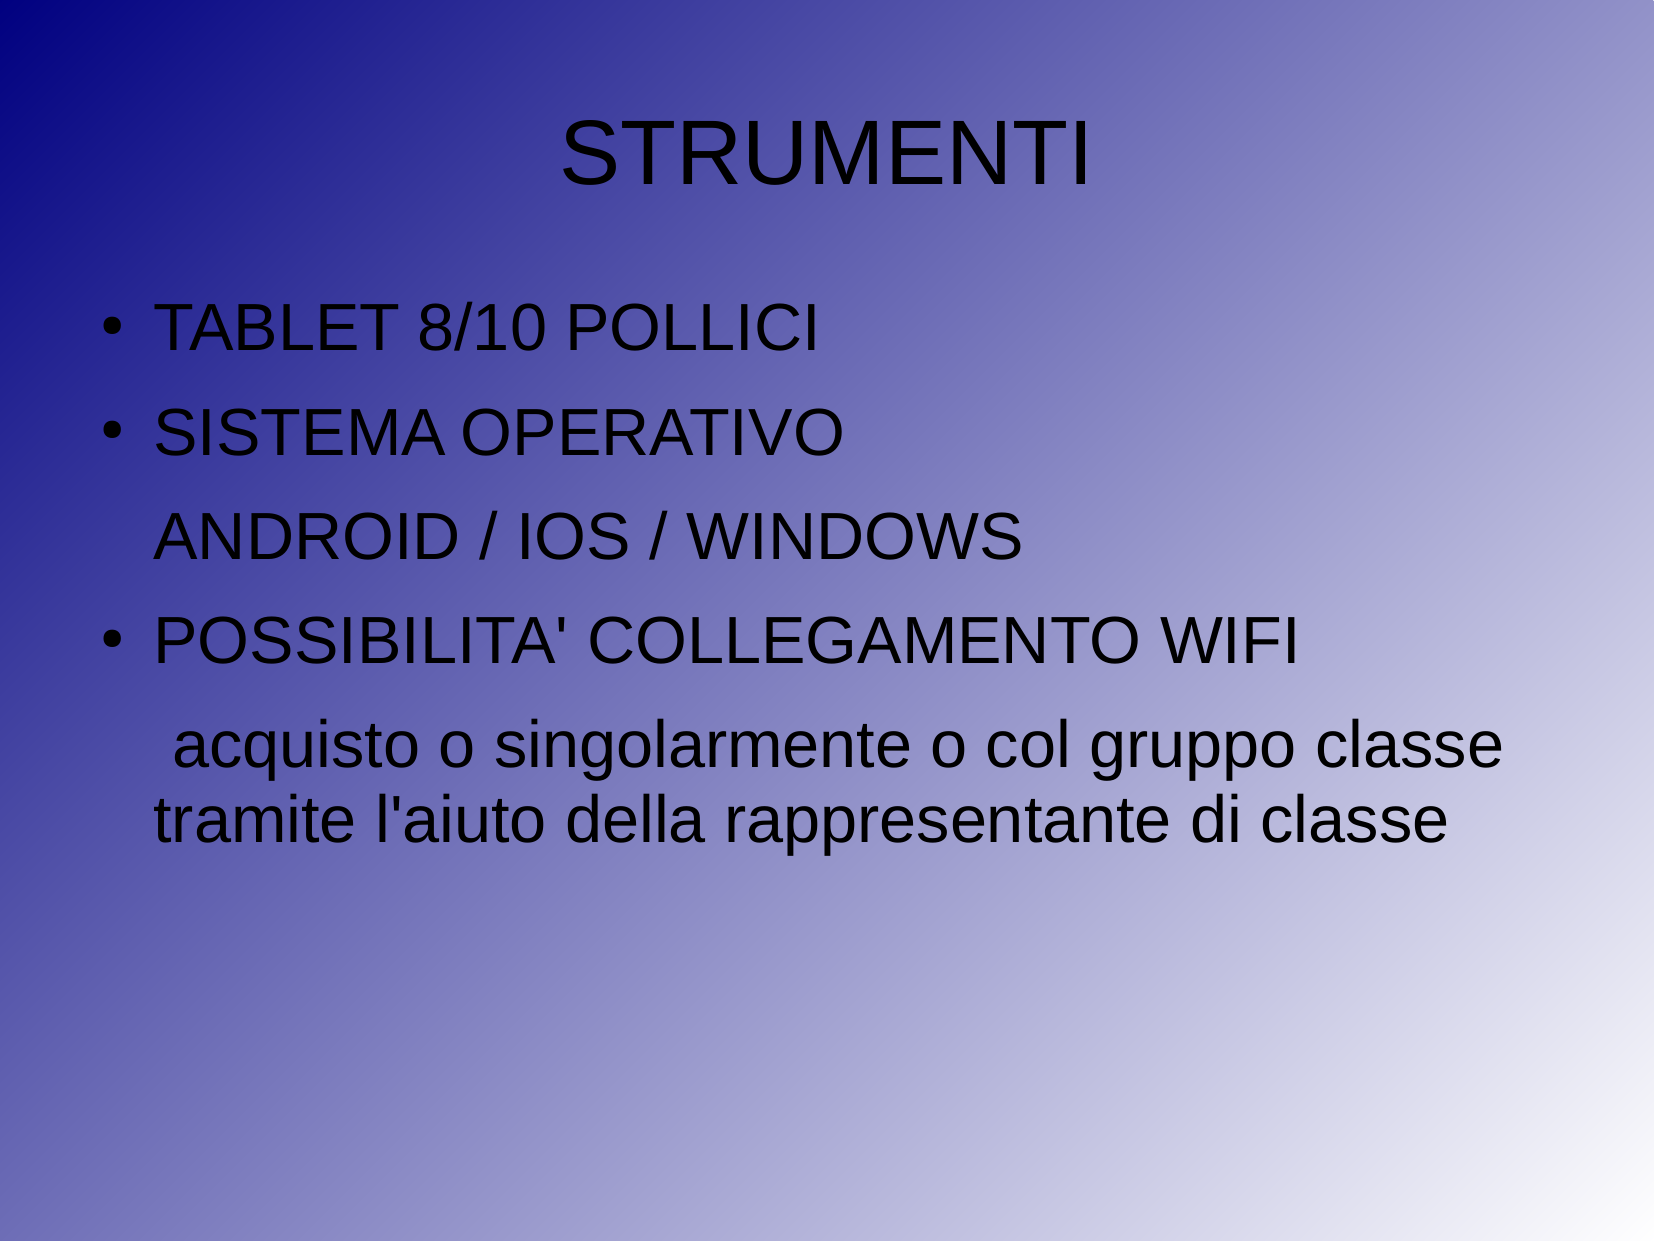

# STRUMENTI
TABLET 8/10 POLLICI
SISTEMA OPERATIVO
ANDROID / IOS / WINDOWS
POSSIBILITA' COLLEGAMENTO WIFI
 acquisto o singolarmente o col gruppo classe tramite l'aiuto della rappresentante di classe